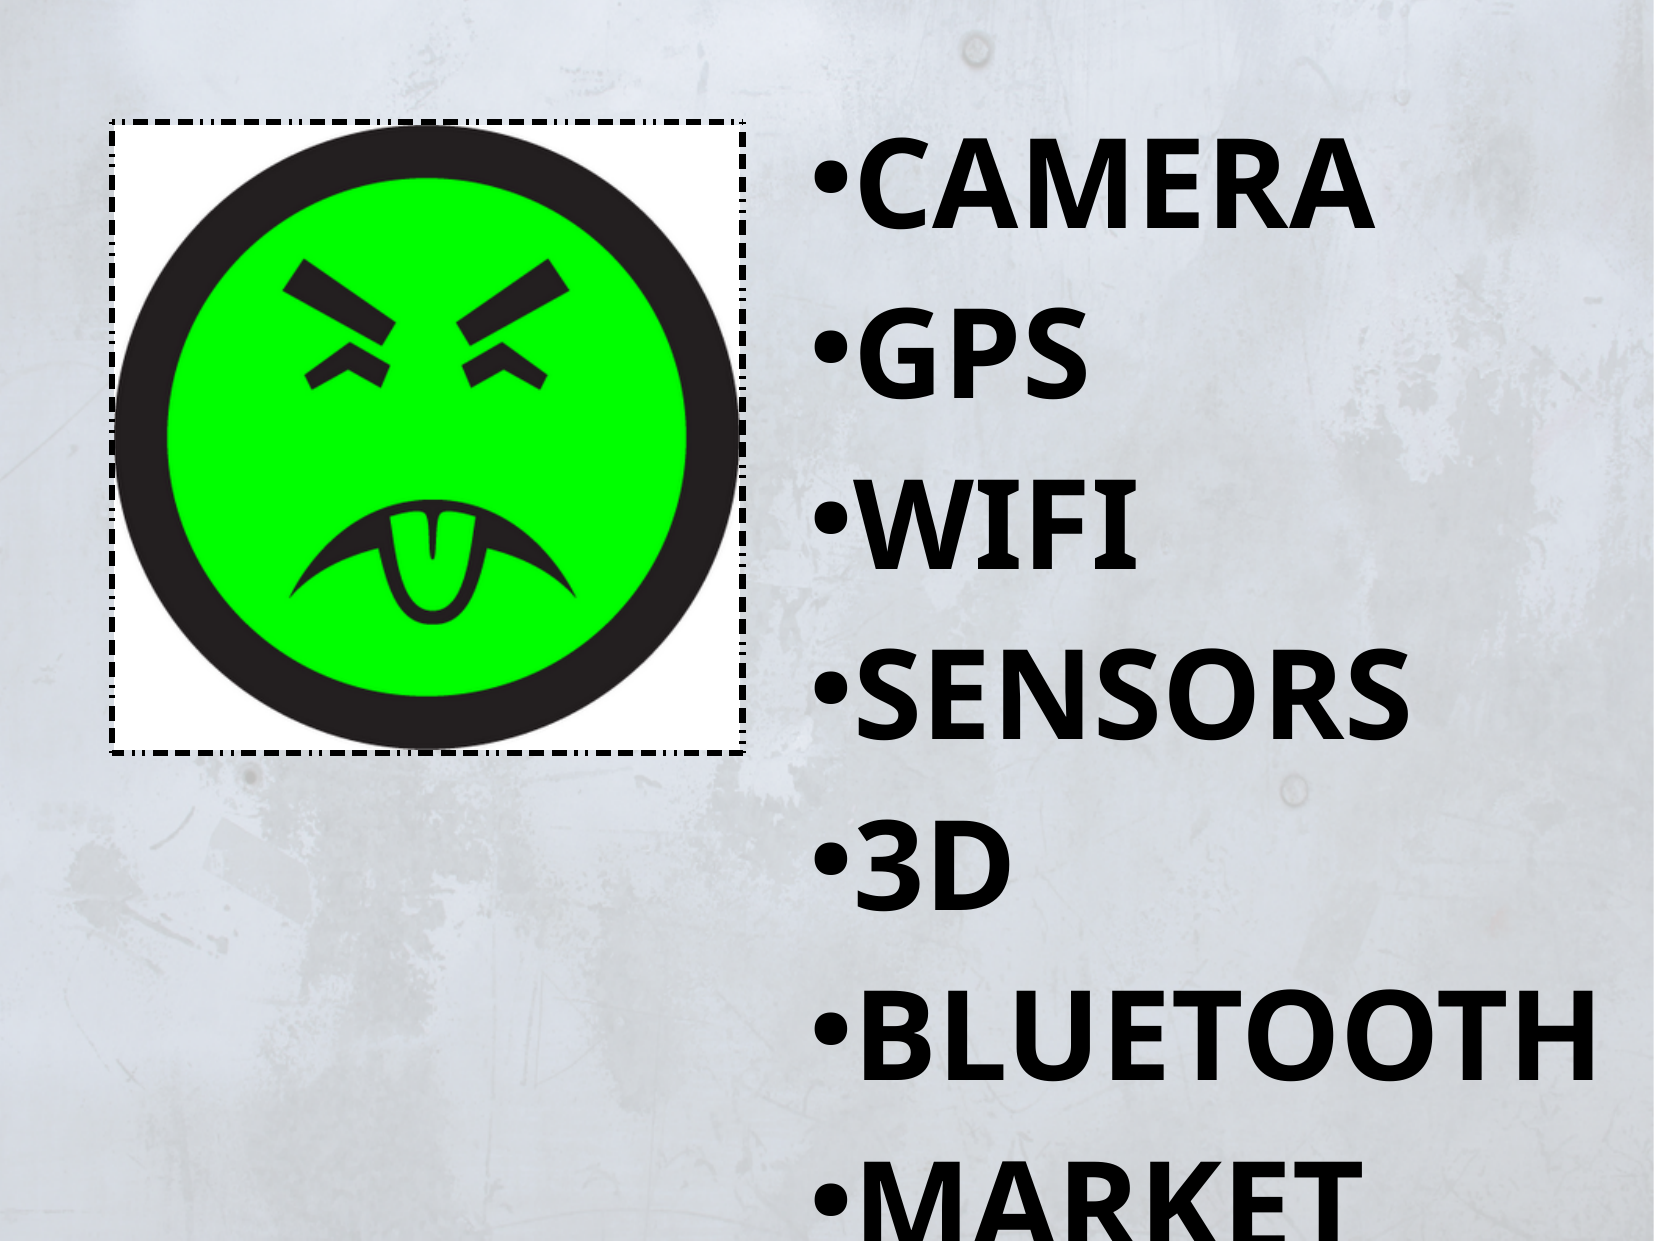

CAMERA
GPS
WIFI
SENSORS
3D
BLUETOOTH
MARKET